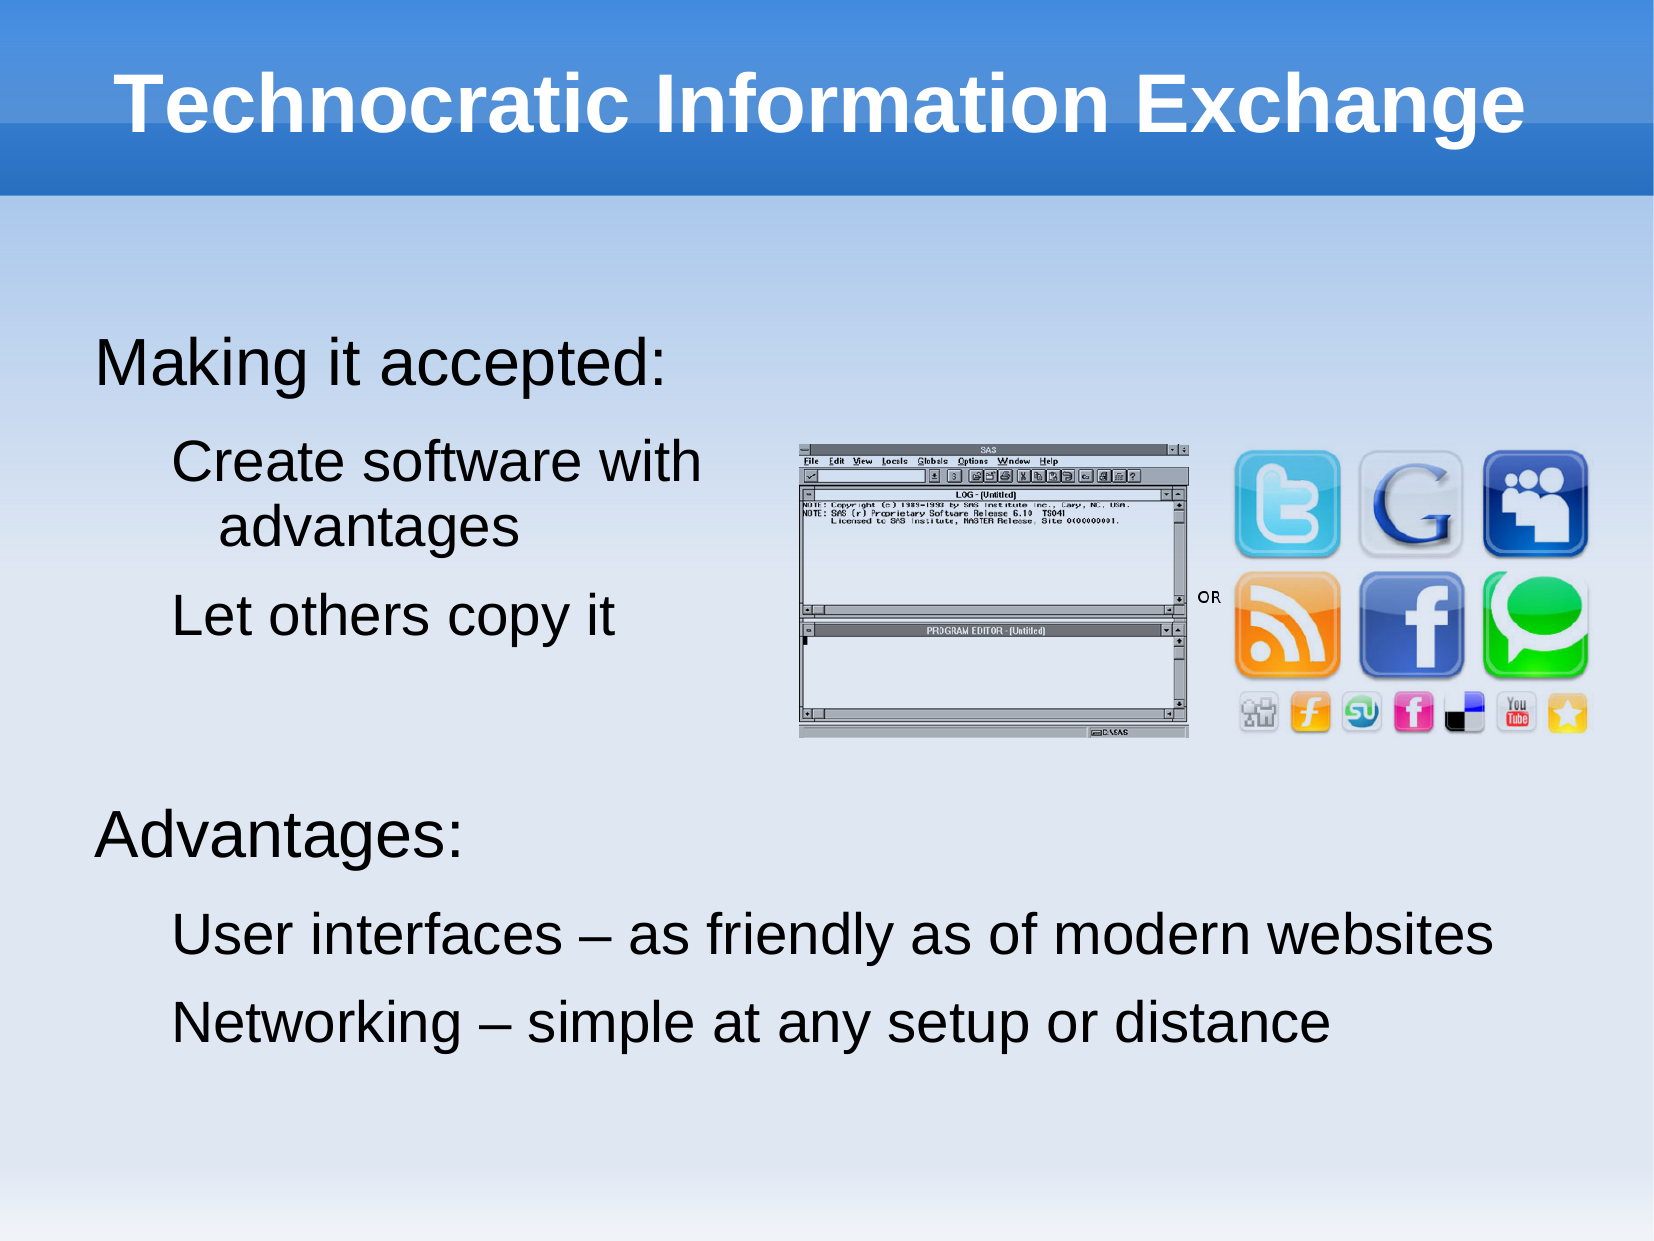

# Technocratic Information Exchange
Making it accepted:
Create software with advantages
Let others copy it
Advantages:
User interfaces – as friendly as of modern websites
Networking – simple at any setup or distance